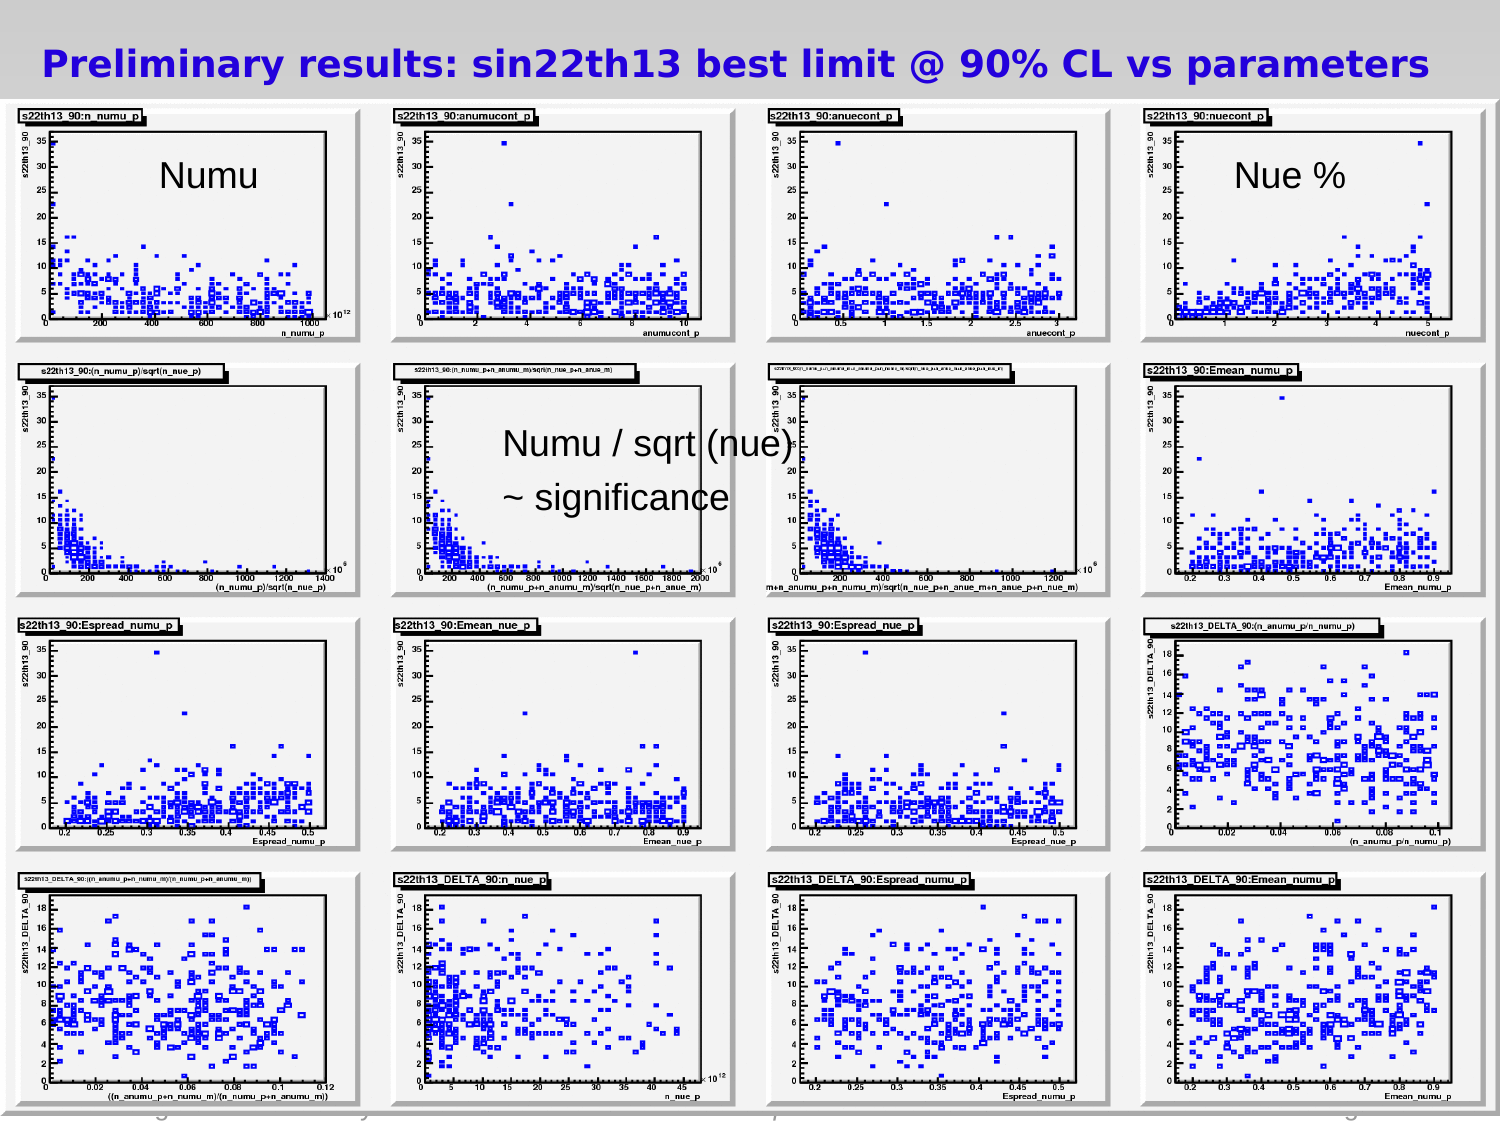

# Preliminary results: sin22th13 best limit @ 90% CL vs parameters
Numu
Nue %
Numu / sqrt (nue)
~ significance
dsa